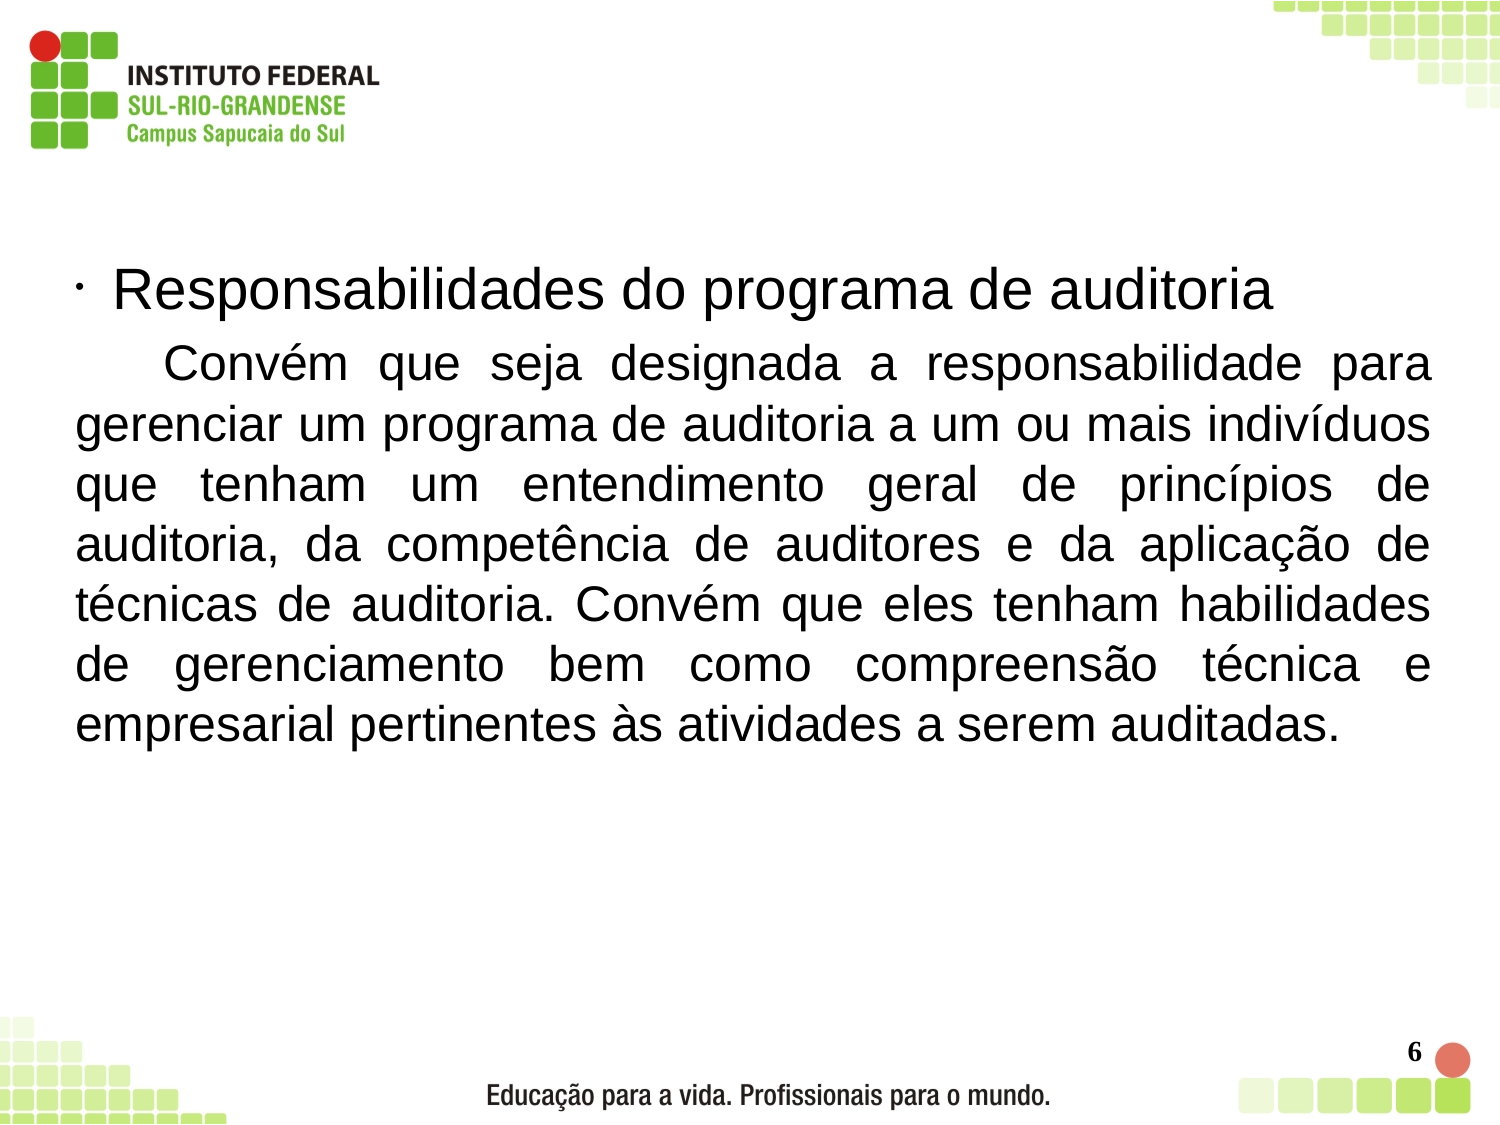

Responsabilidades do programa de auditoria
 	Convém que seja designada a responsabilidade para gerenciar um programa de auditoria a um ou mais indivíduos que tenham um entendimento geral de princípios de auditoria, da competência de auditores e da aplicação de técnicas de auditoria. Convém que eles tenham habilidades de gerenciamento bem como compreensão técnica e empresarial pertinentes às atividades a serem auditadas.